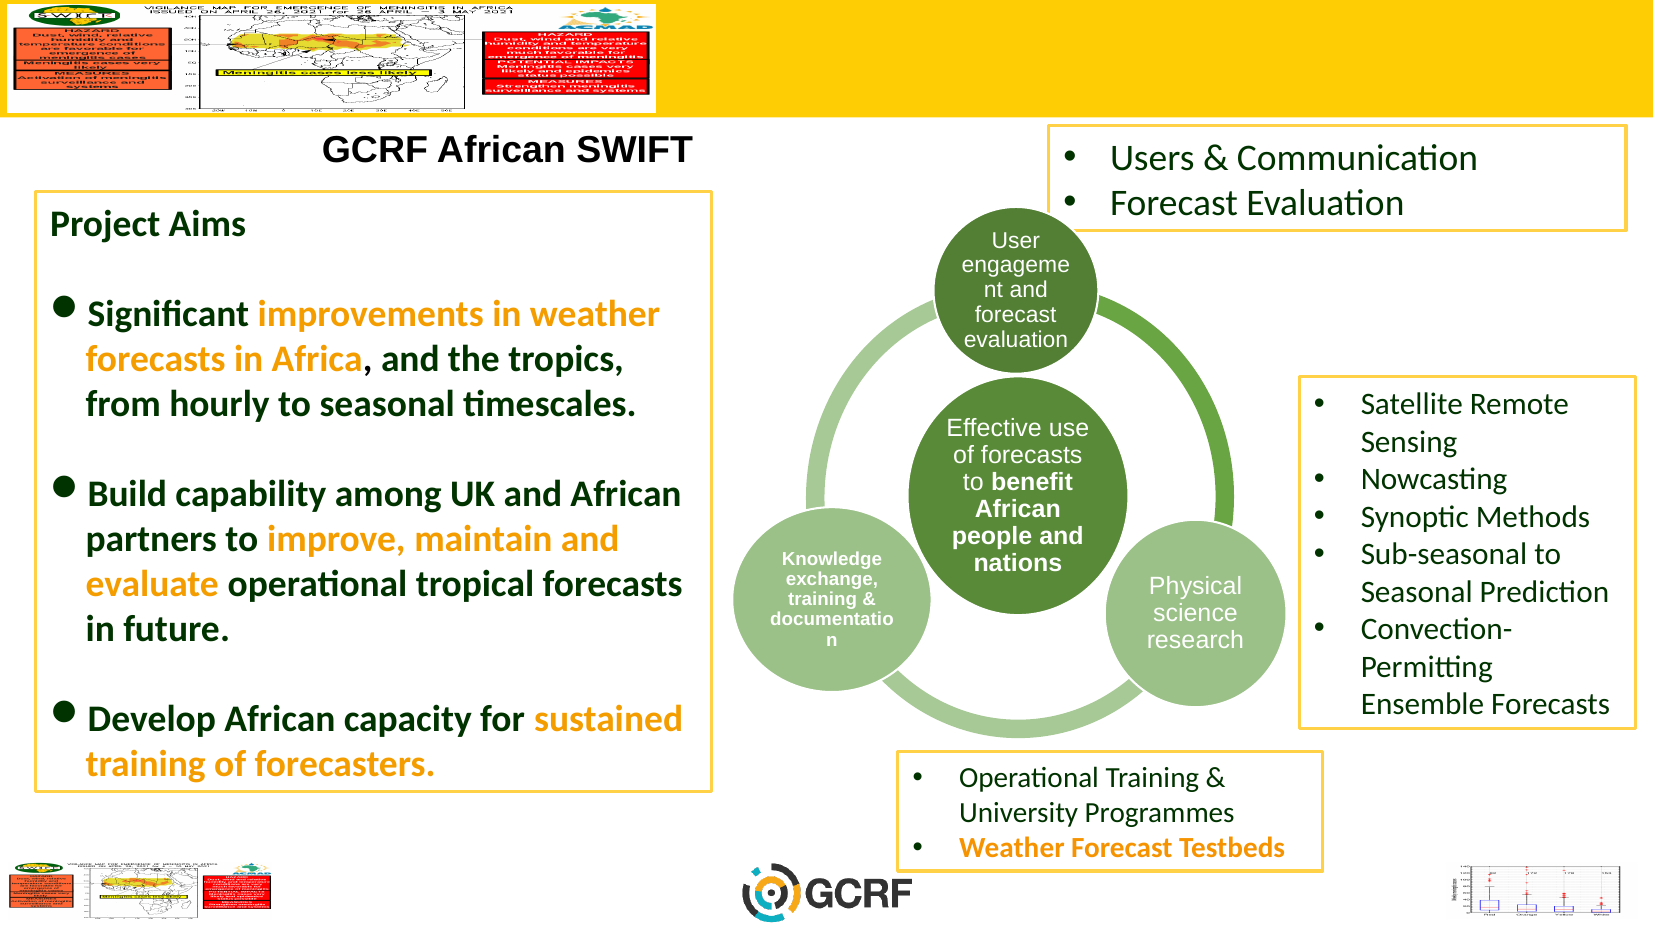

GCRF African SWIFT
Users & Communication
Forecast Evaluation
Project Aims
Significant improvements in weather forecasts in Africa, and the tropics, from hourly to seasonal timescales.
Build capability among UK and African partners to improve, maintain and evaluate operational tropical forecasts in future.
Develop African capacity for sustained training of forecasters.
User engagement and forecast evaluation
Effective use of forecasts to benefit African people and nations
Knowledge exchange, training & documentation
Physical science research
Satellite Remote Sensing
Nowcasting
Synoptic Methods
Sub-seasonal to Seasonal Prediction
Convection-Permitting Ensemble Forecasts
Operational Training & University Programmes
Weather Forecast Testbeds
https://africanswift.org/